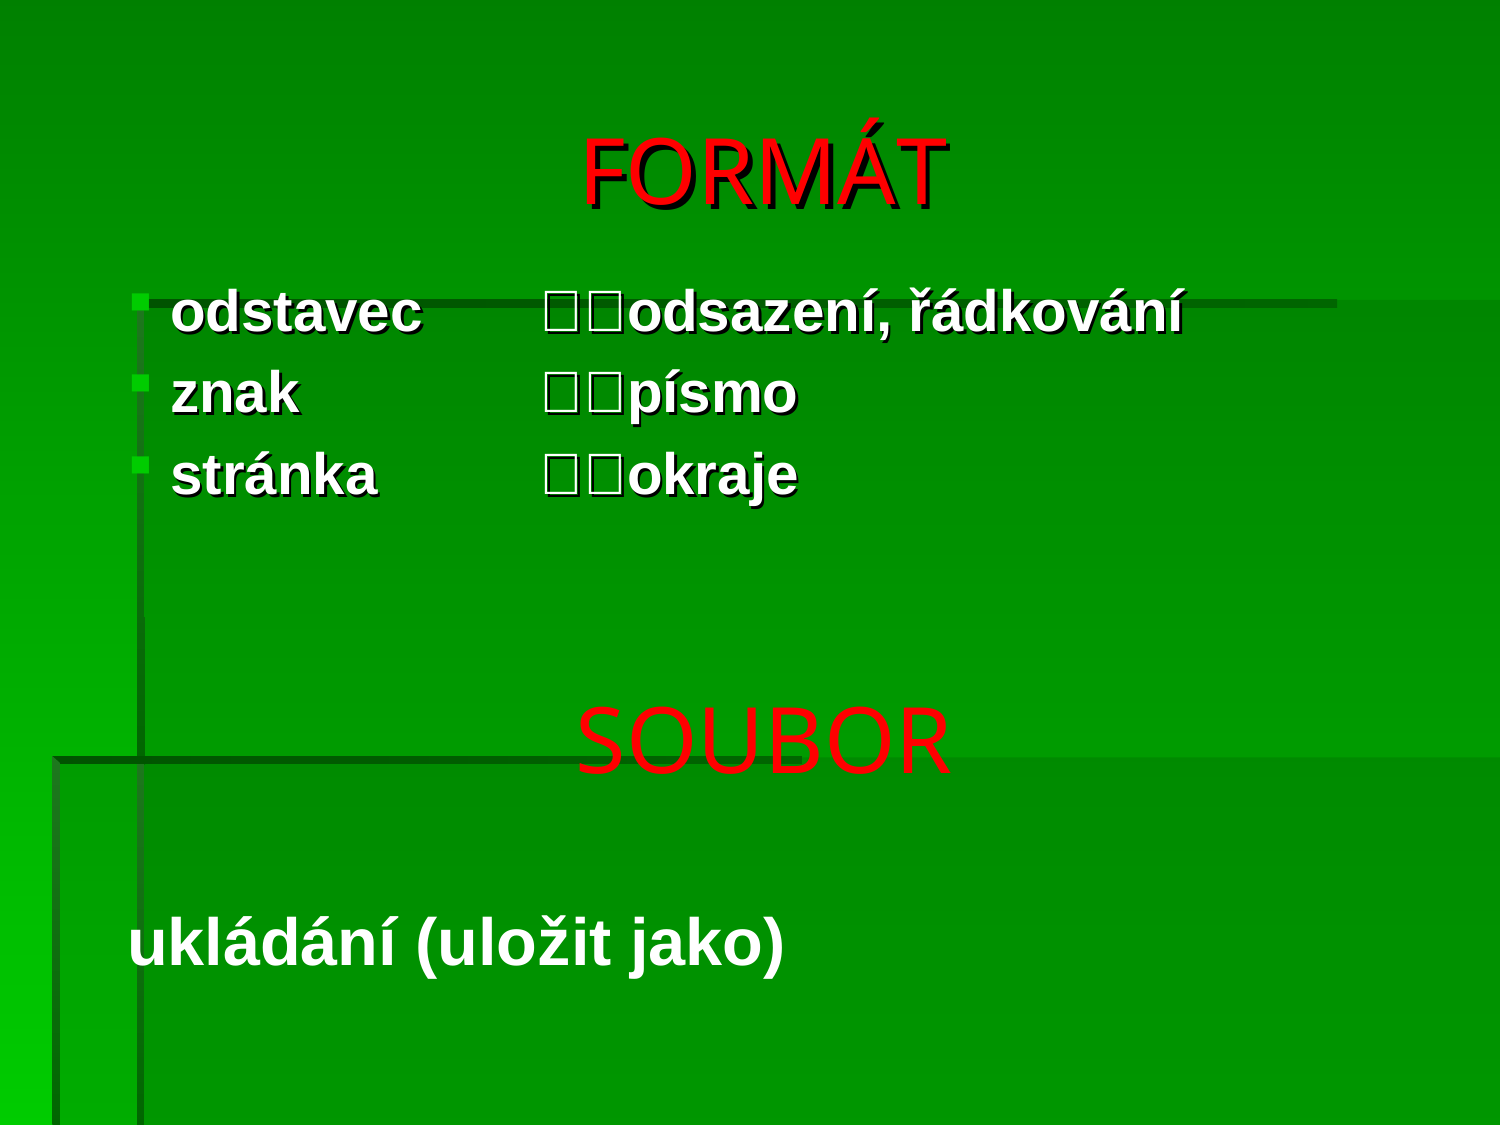

# FORMÁT
 odstavec	odsazení, řádkování
 znak 	písmo
 stránka	okraje
SOUBOR
ukládání (uložit jako)